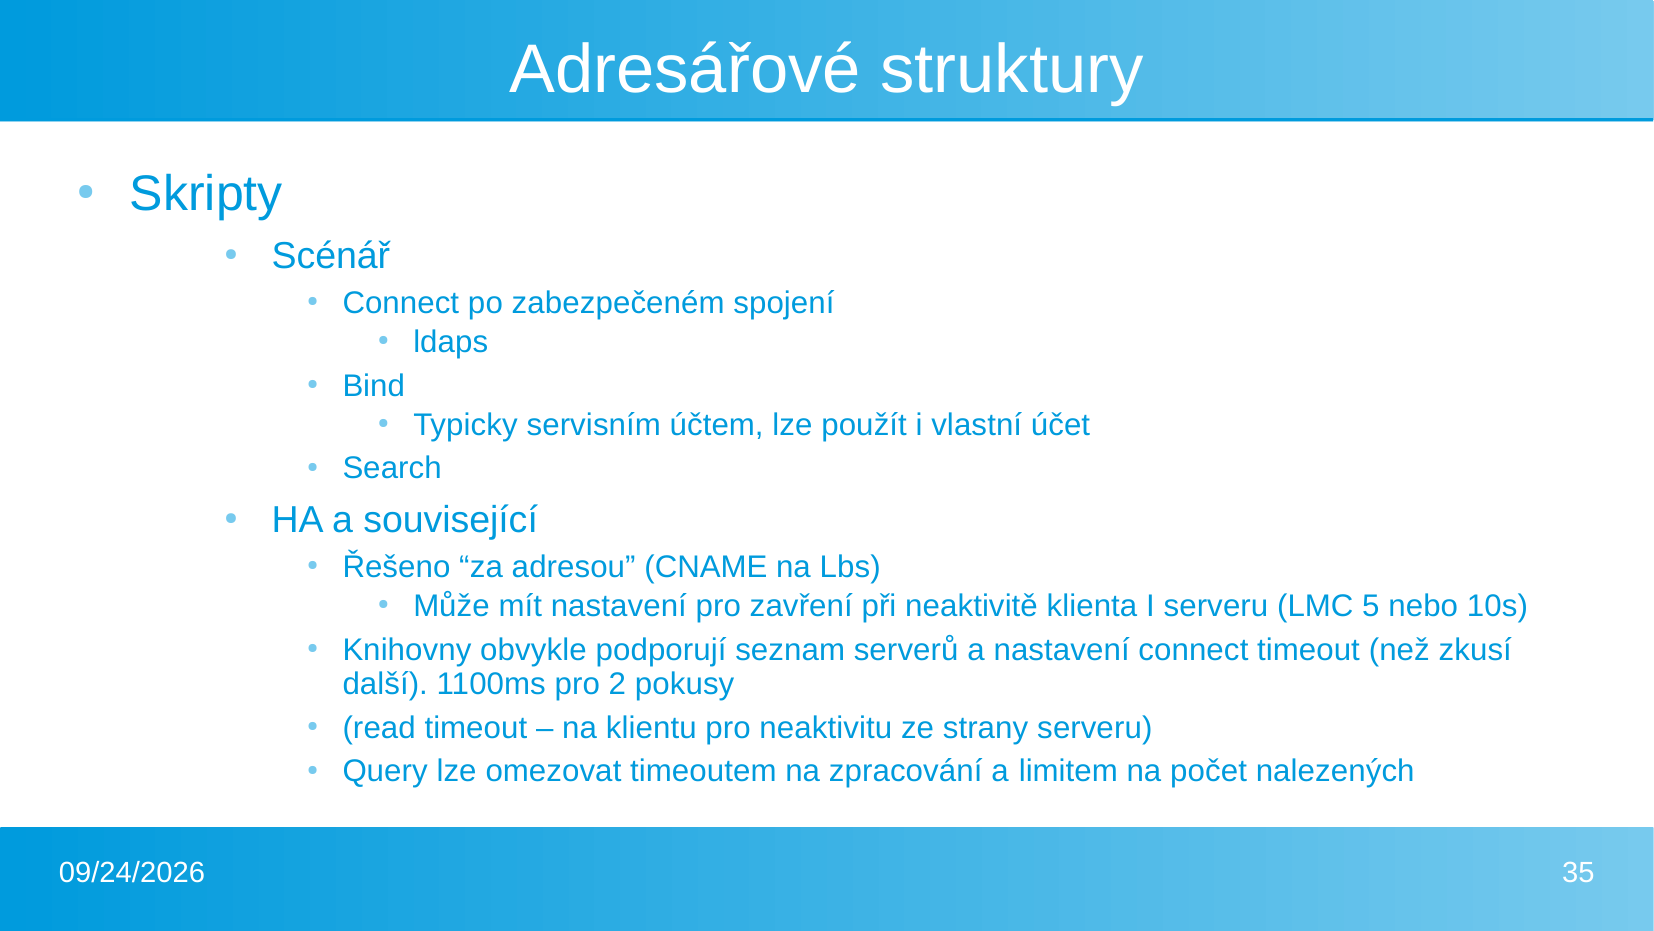

# Adresářové struktury
Skripty
Scénář
Connect po zabezpečeném spojení
ldaps
Bind
Typicky servisním účtem, lze použít i vlastní účet
Search
HA a související
Řešeno “za adresou” (CNAME na Lbs)
Může mít nastavení pro zavření při neaktivitě klienta I serveru (LMC 5 nebo 10s)
Knihovny obvykle podporují seznam serverů a nastavení connect timeout (než zkusí další). 1100ms pro 2 pokusy
(read timeout – na klientu pro neaktivitu ze strany serveru)
Query lze omezovat timeoutem na zpracování a limitem na počet nalezených
35